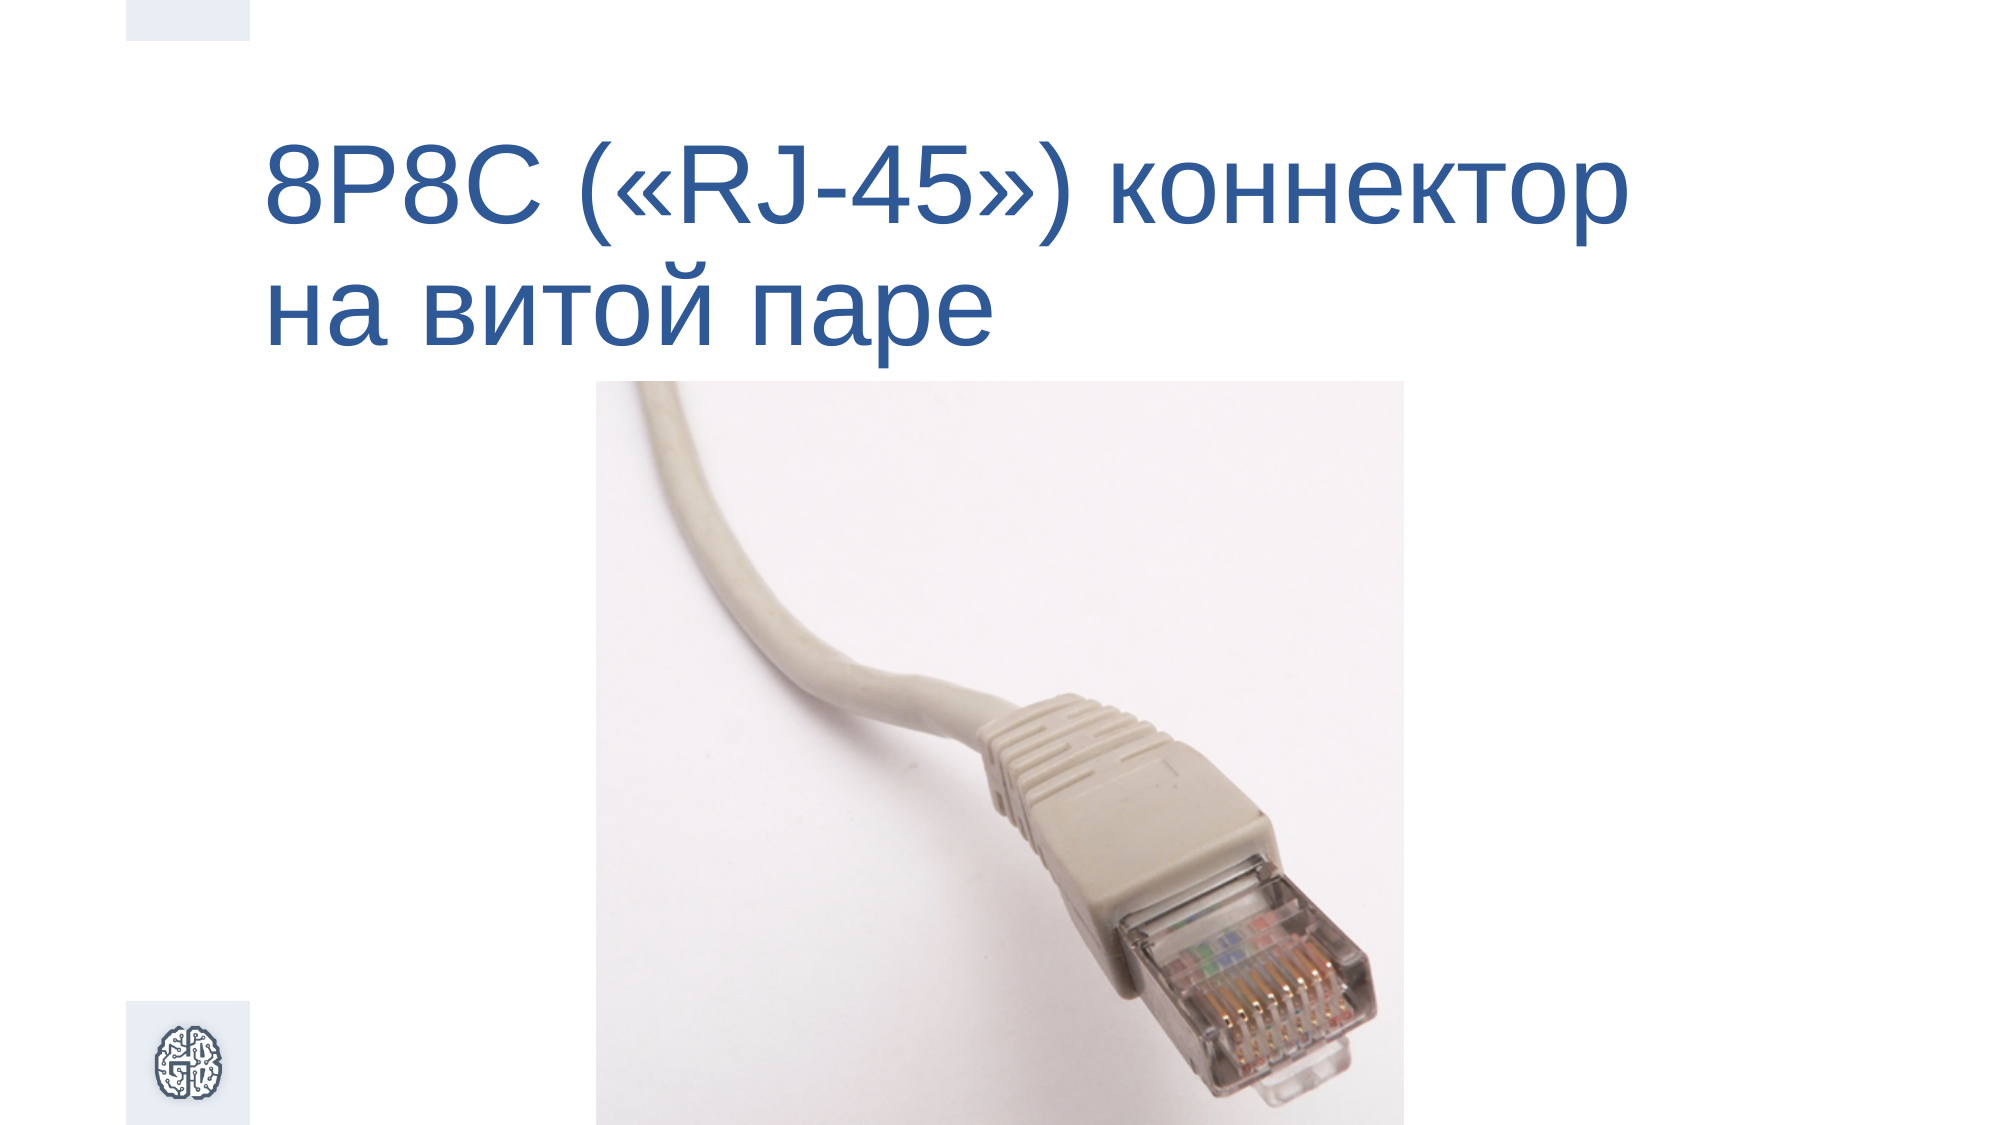

# 8P8C («RJ-45») коннектор на витой паре